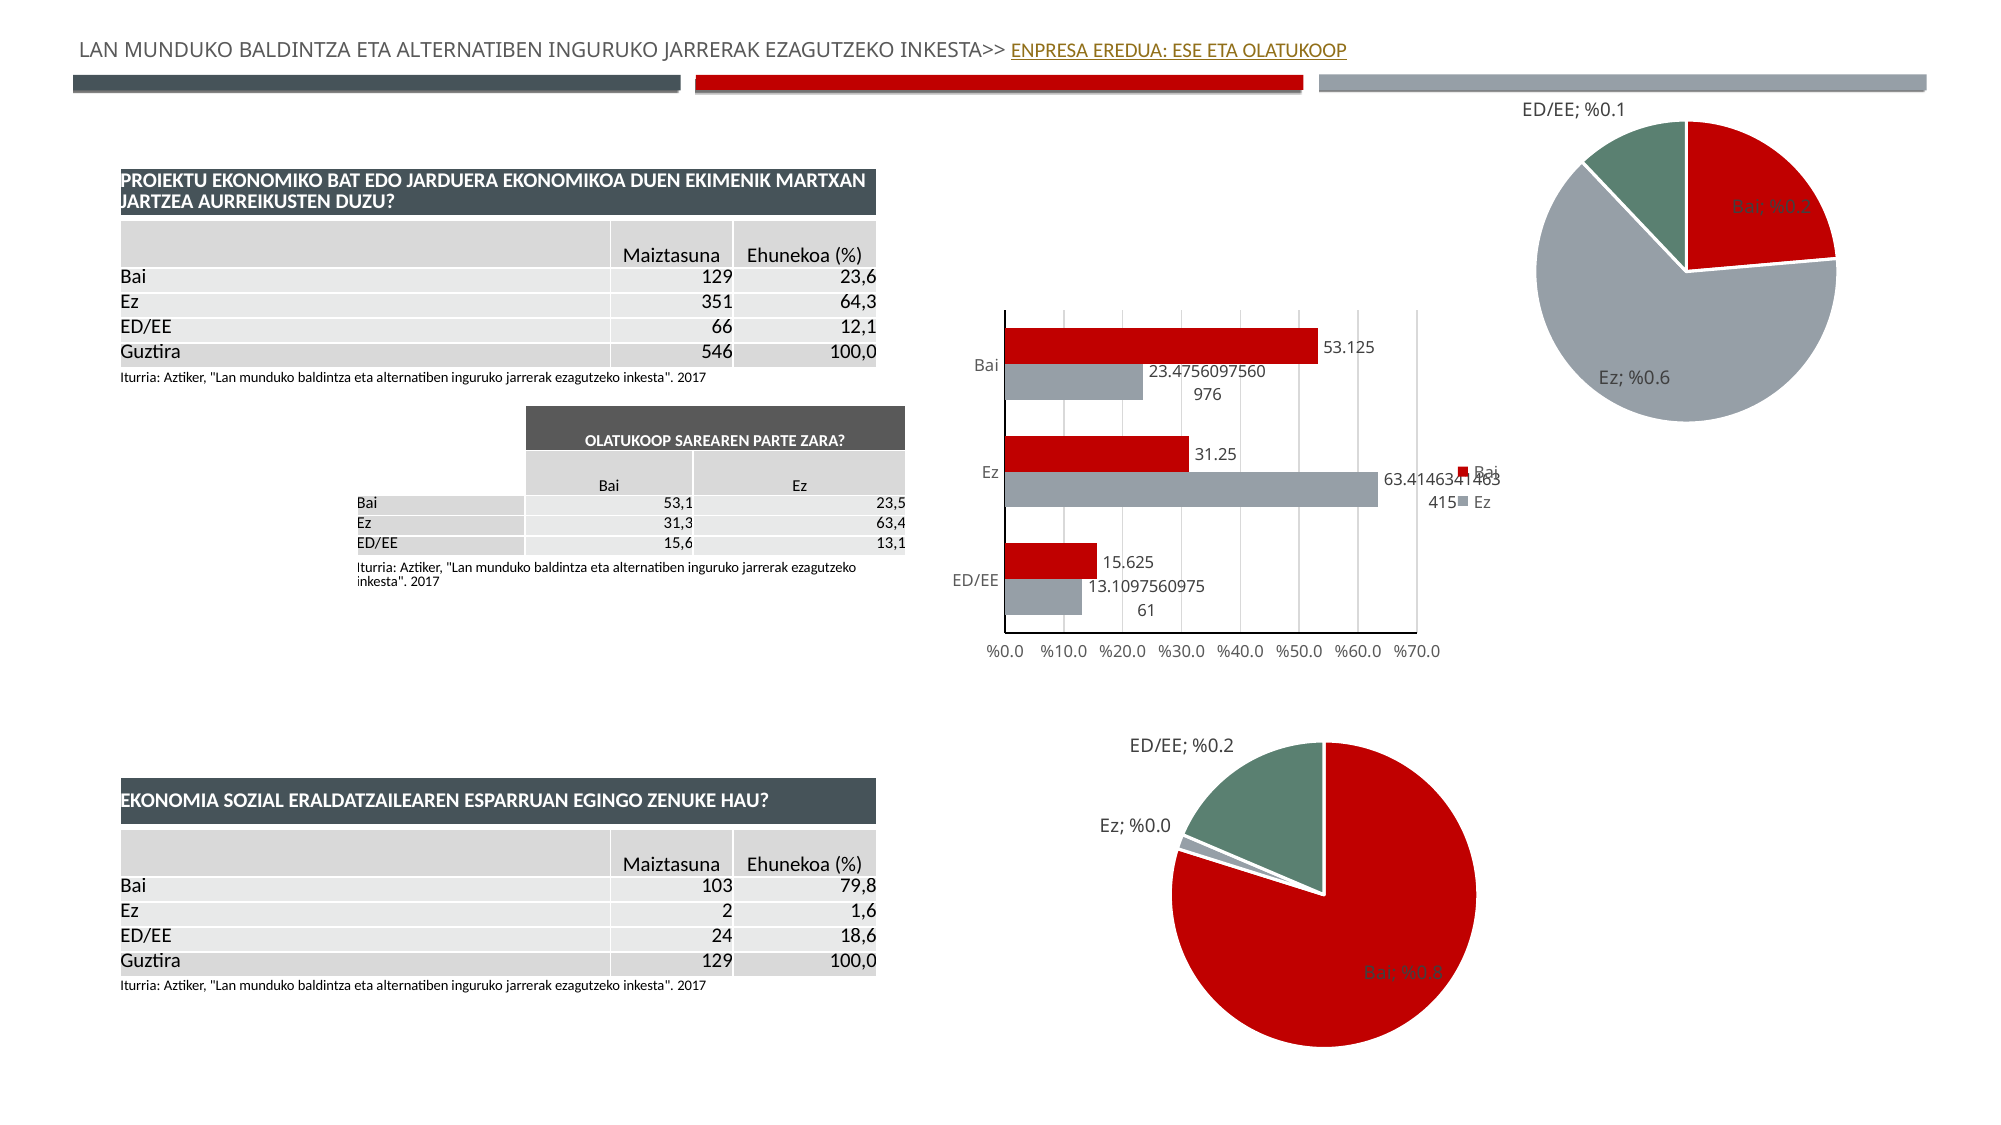

LAN MUNDUKO BALDINTZA ETA ALTERNATIBEN INGURUKO JARRERAK EZAGUTZEKO INKESTA>> ENPRESA EREDUA: ESE ETA OLATUKOOP
### Chart
| Category | |
|---|---|
| Bai | 23.6263736263736 |
| Ez | 64.2857142857143 |
| ED/EE | 12.0879120879121 || PROIEKTU EKONOMIKO BAT EDO JARDUERA EKONOMIKOA DUEN EKIMENIK MARTXAN JARTZEA AURREIKUSTEN DUZU? | | |
| --- | --- | --- |
| | Maiztasuna | Ehunekoa (%) |
| Bai | 129 | 23,6 |
| Ez | 351 | 64,3 |
| ED/EE | 66 | 12,1 |
| Guztira | 546 | 100,0 |
| Iturria: Aztiker, "Lan munduko baldintza eta alternatiben inguruko jarrerak ezagutzeko inkesta". 2017 | | |
### Chart
| Category | Ez | Bai |
|---|---|---|
| ED/EE | 13.109756097561 | 15.625 |
| Ez | 63.4146341463415 | 31.25 |
| Bai | 23.4756097560976 | 53.125 || | OLATUKOOP SAREAREN PARTE ZARA? | |
| --- | --- | --- |
| | Bai | Ez |
| Bai | 53,1 | 23,5 |
| Ez | 31,3 | 63,4 |
| ED/EE | 15,6 | 13,1 |
| Iturria: Aztiker, "Lan munduko baldintza eta alternatiben inguruko jarrerak ezagutzeko inkesta". 2017 | | |
### Chart
| Category | |
|---|---|
| Bai | 79.8449612403101 |
| Ez | 1.55038759689923 |
| ED/EE | 18.6046511627907 || EKONOMIA SOZIAL ERALDATZAILEAREN ESPARRUAN EGINGO ZENUKE HAU? | | |
| --- | --- | --- |
| | Maiztasuna | Ehunekoa (%) |
| Bai | 103 | 79,8 |
| Ez | 2 | 1,6 |
| ED/EE | 24 | 18,6 |
| Guztira | 129 | 100,0 |
| Iturria: Aztiker, "Lan munduko baldintza eta alternatiben inguruko jarrerak ezagutzeko inkesta". 2017 | | |